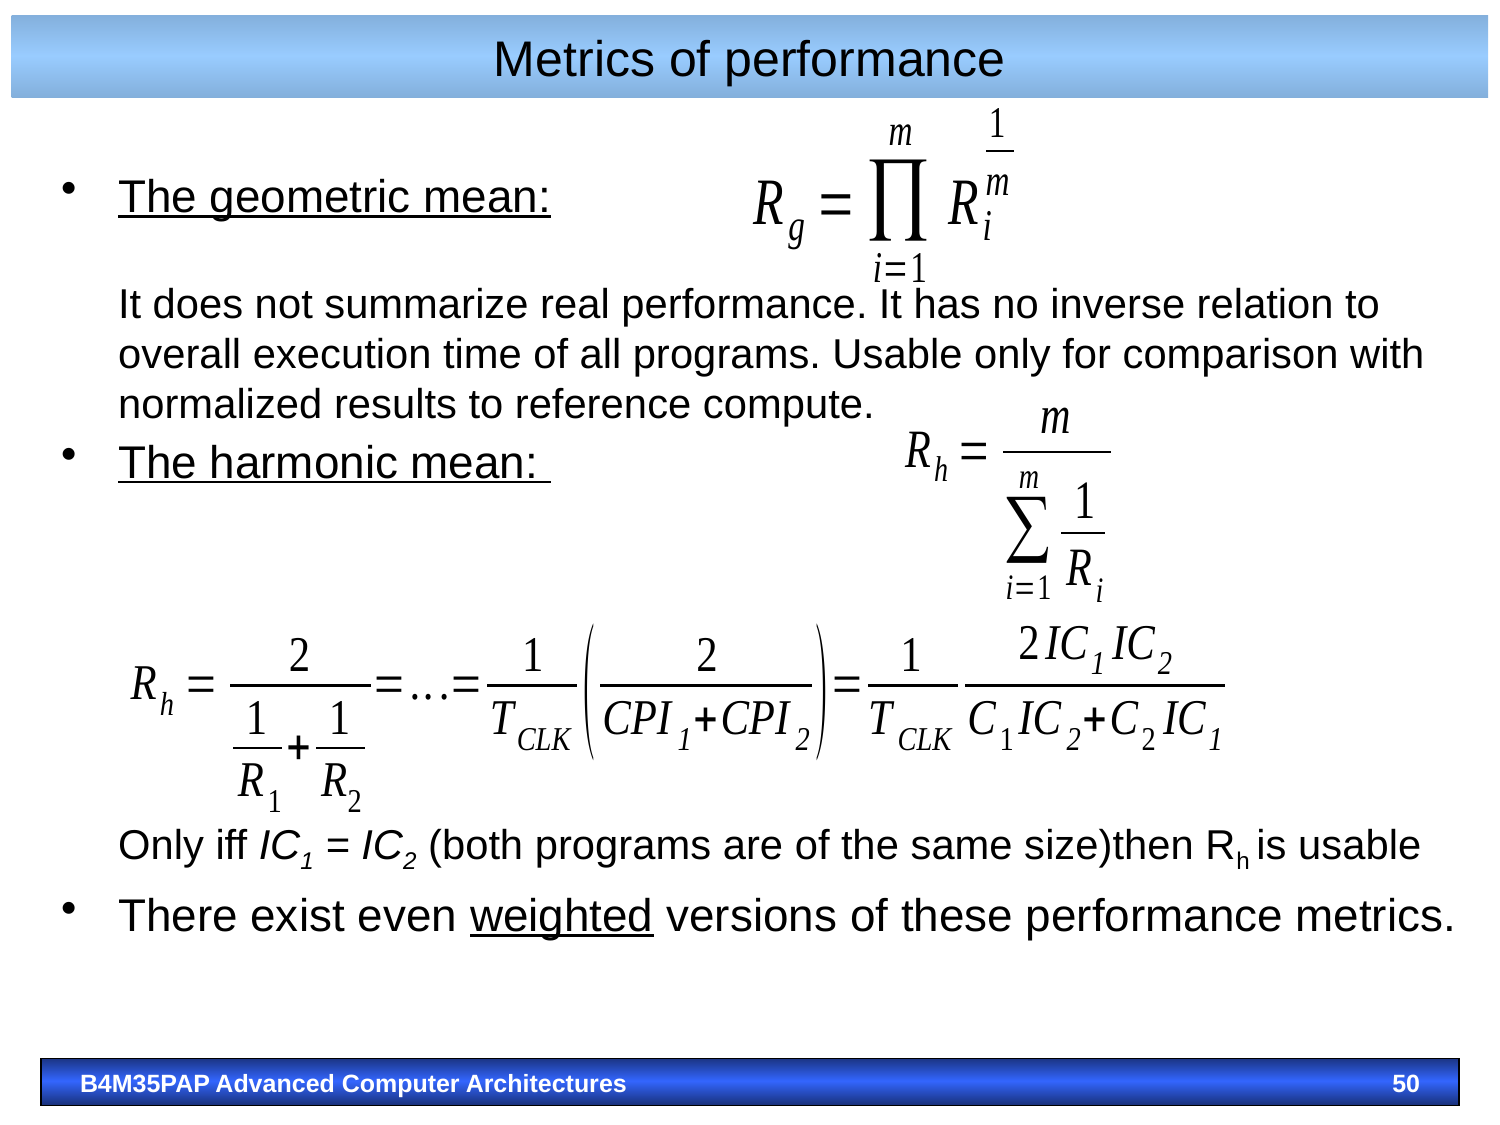

# Metrics of performance
The geometric mean:
It does not summarize real performance. It has no inverse relation to overall execution time of all programs. Usable only for comparison with normalized results to reference compute.
The harmonic mean:
Only iff IC1 = IC2 (both programs are of the same size)then Rh is usable
There exist even weighted versions of these performance metrics.